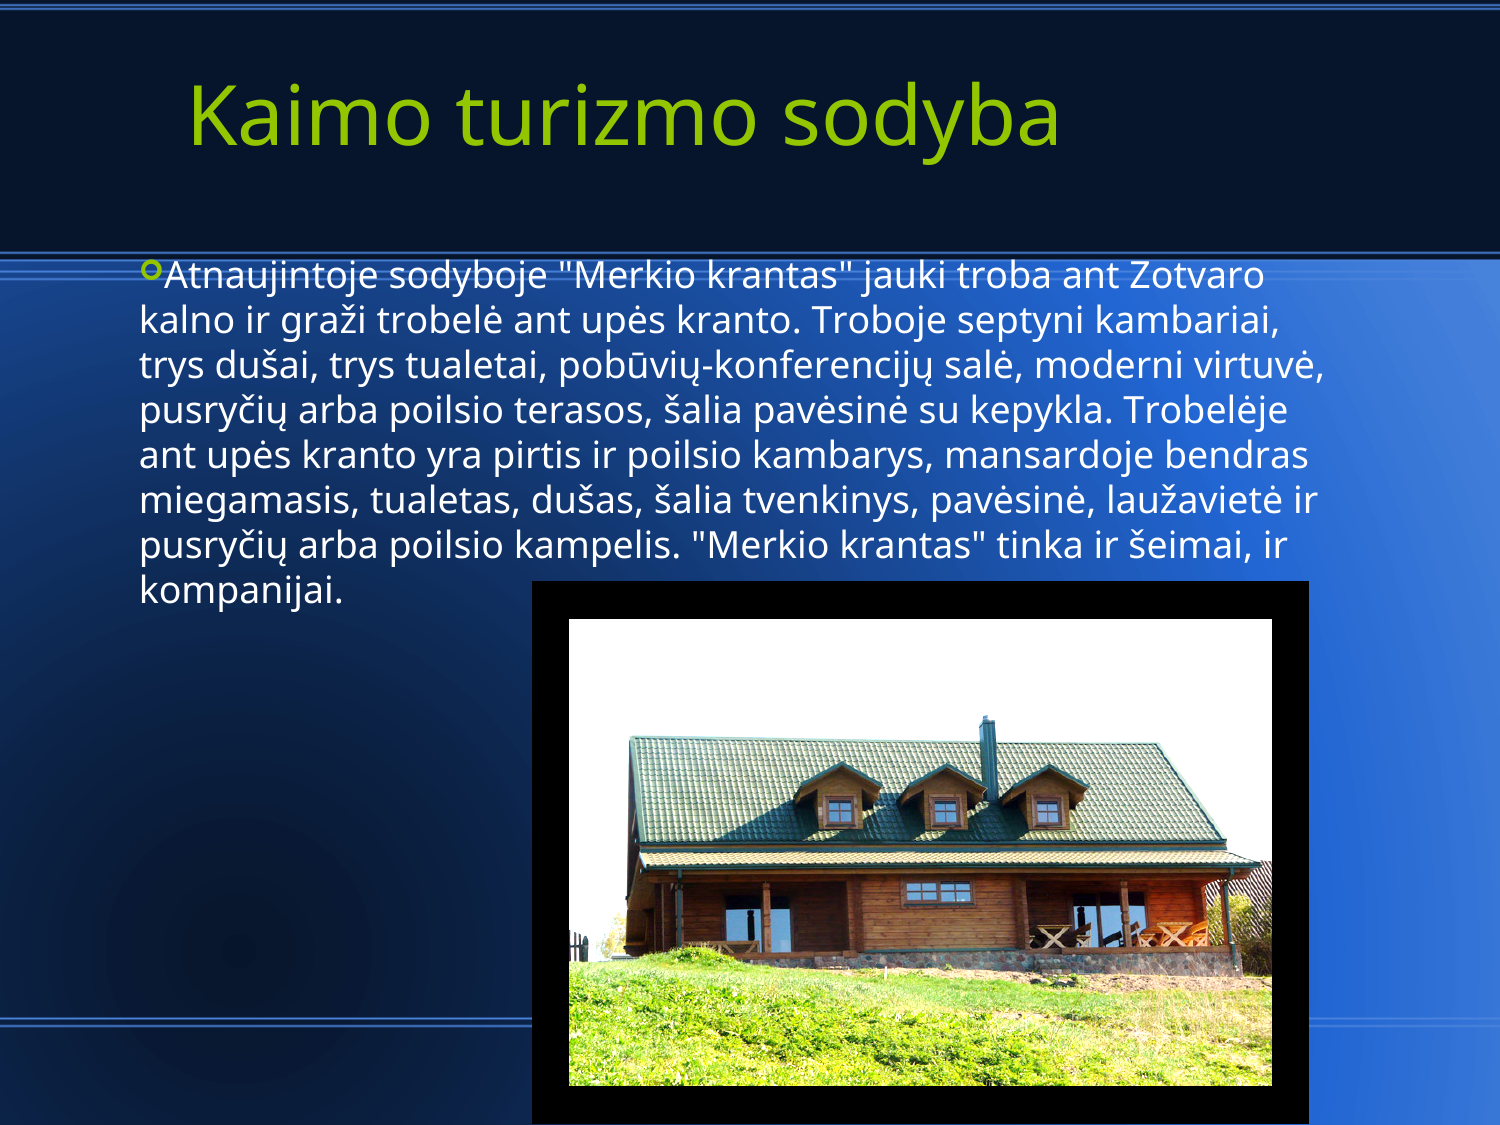

# Kaimo turizmo sodyba
Atnaujintoje sodyboje "Merkio krantas" jauki troba ant Zotvaro kalno ir graži trobelė ant upės kranto. Troboje septyni kambariai, trys dušai, trys tualetai, pobūvių-konferencijų salė, moderni virtuvė, pusryčių arba poilsio terasos, šalia pavėsinė su kepykla. Trobelėje ant upės kranto yra pirtis ir poilsio kambarys, mansardoje bendras miegamasis, tualetas, dušas, šalia tvenkinys, pavėsinė, laužavietė ir pusryčių arba poilsio kampelis. "Merkio krantas" tinka ir šeimai, ir kompanijai.